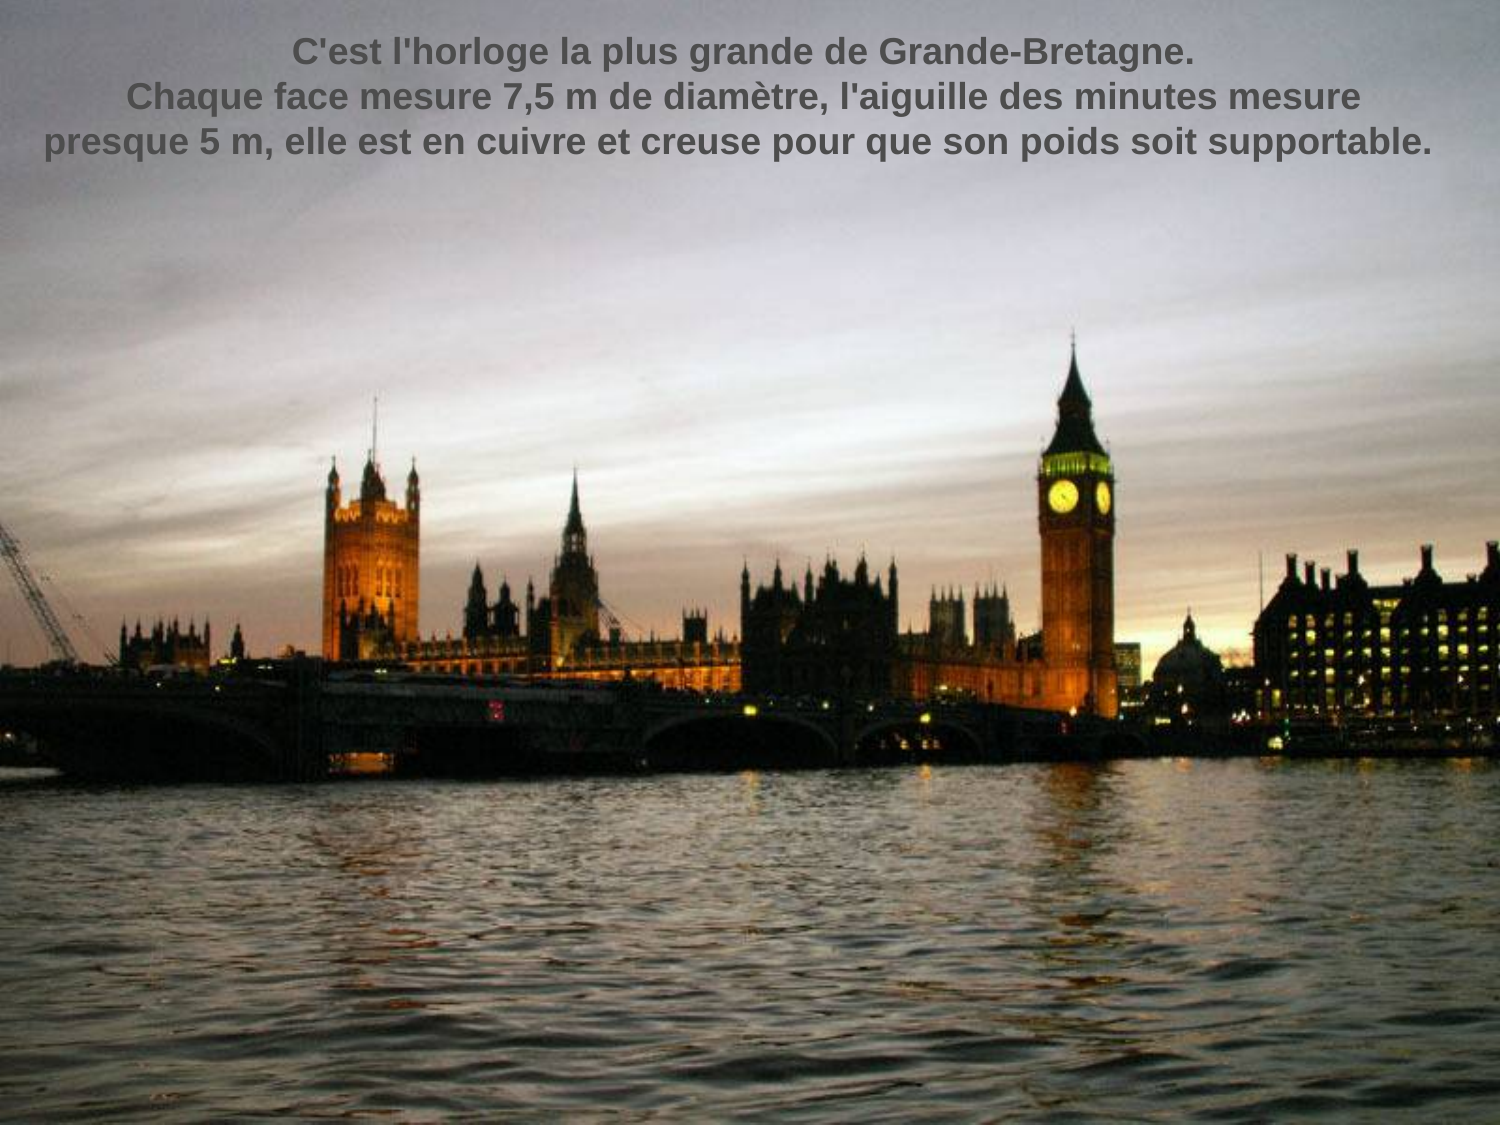

C'est l'horloge la plus grande de Grande-Bretagne.
Chaque face mesure 7,5 m de diamètre, l'aiguille des minutes mesure
presque 5 m, elle est en cuivre et creuse pour que son poids soit supportable.
#